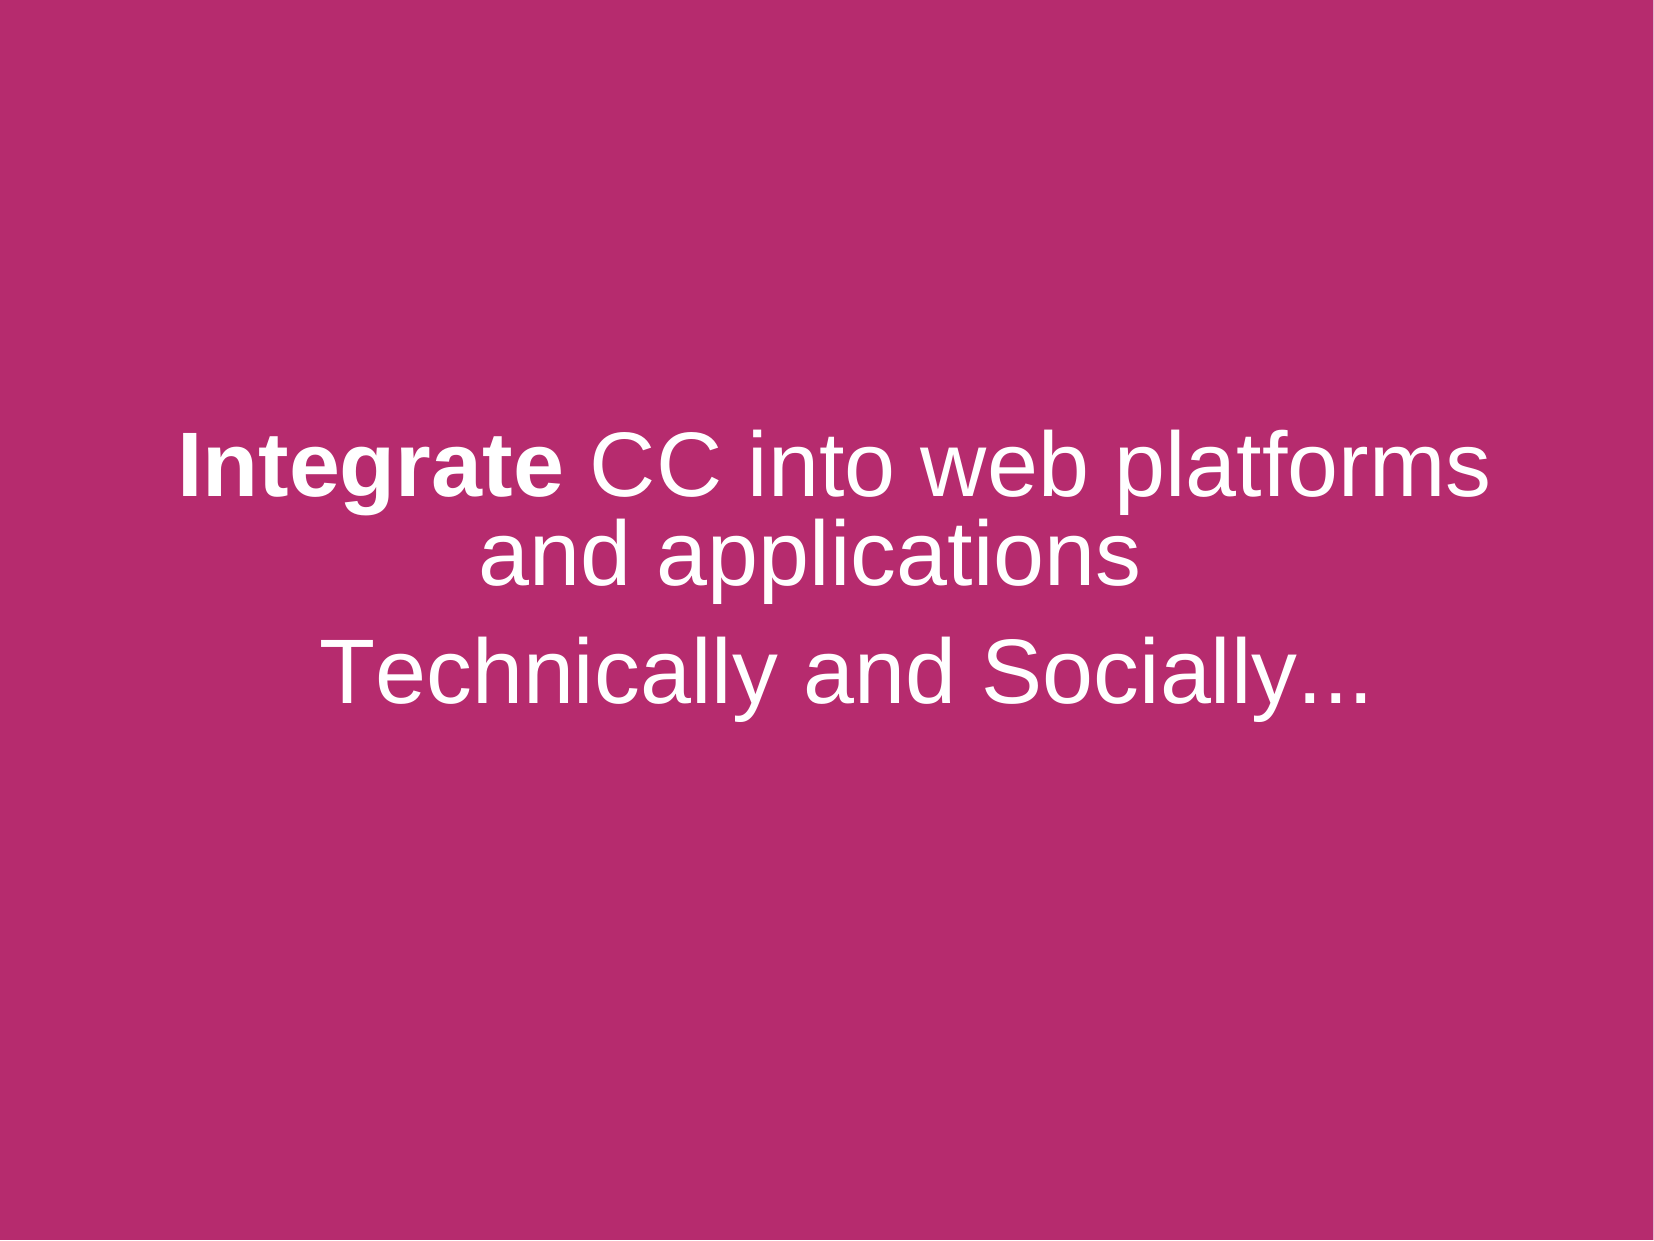

Integrate CC into web platforms and applications
 Technically and Socially...